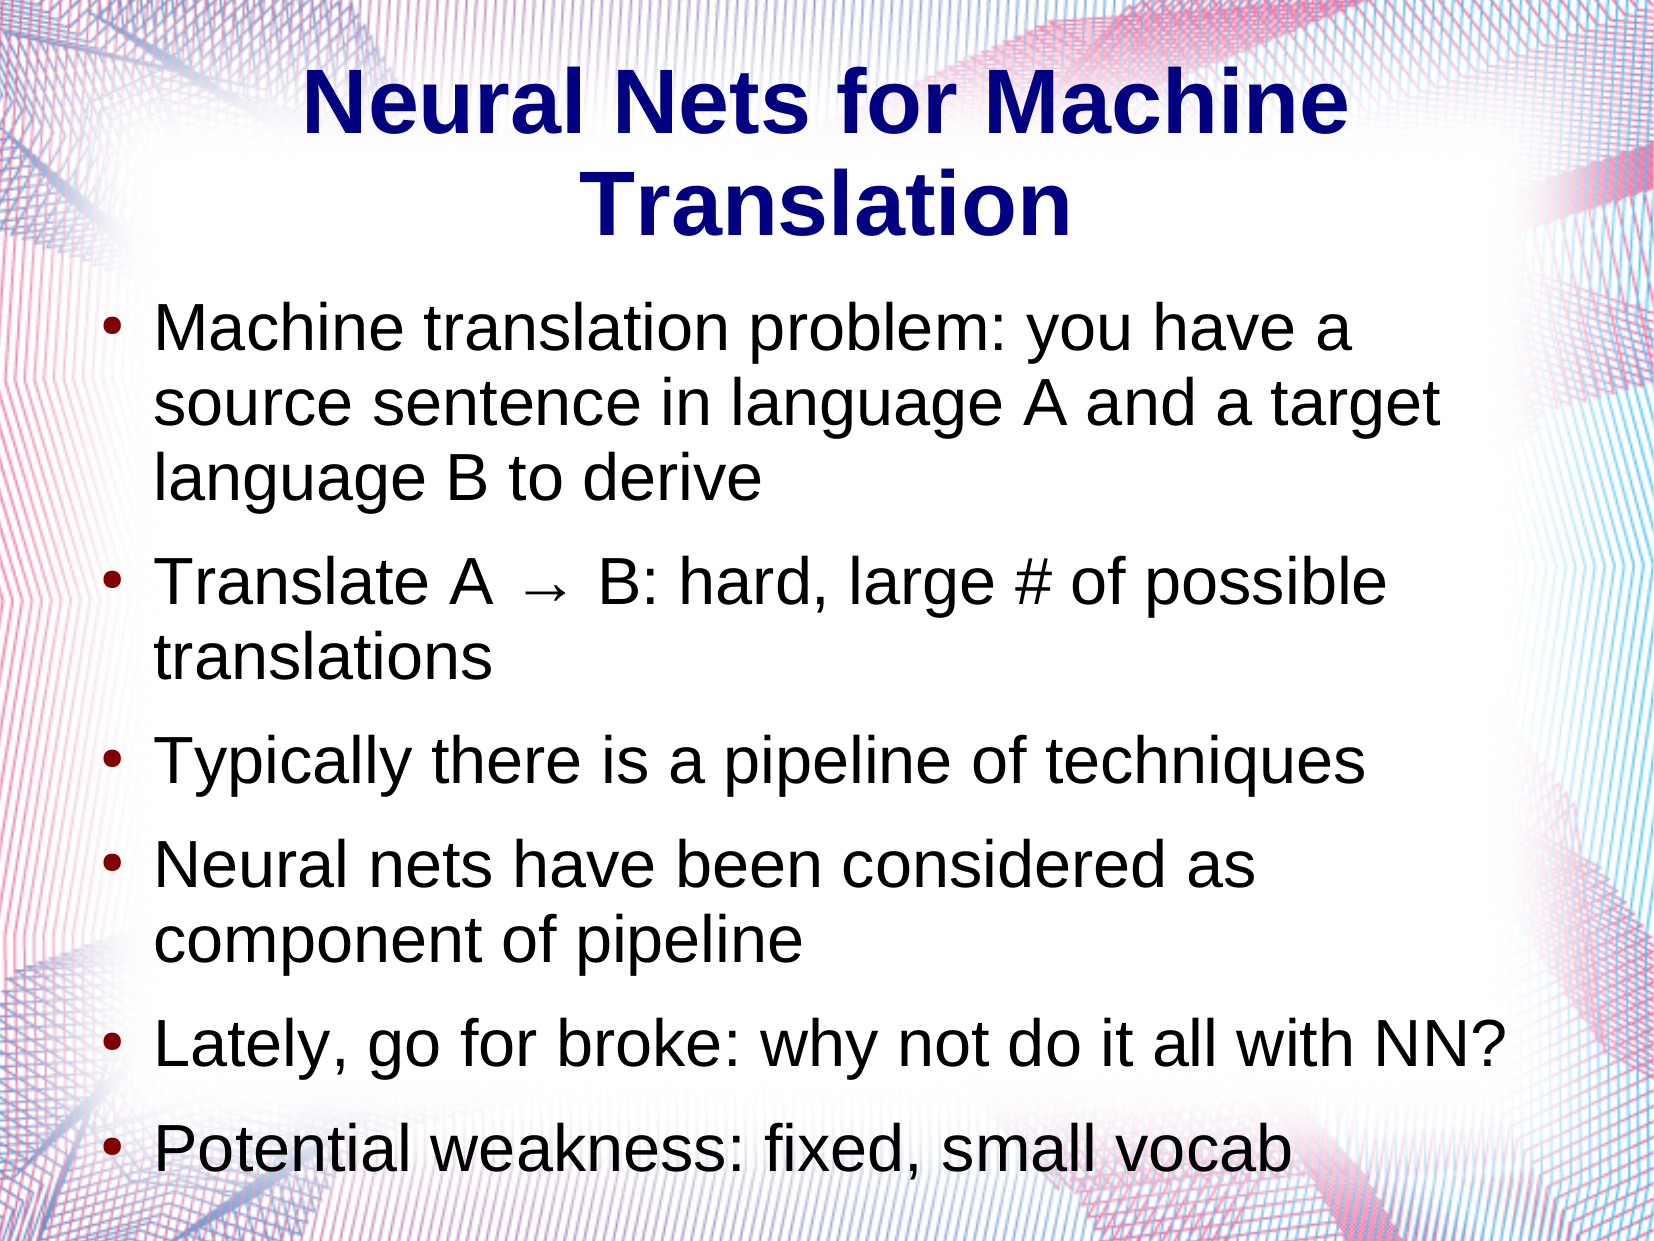

# Neural Nets for Machine Translation
Machine translation problem: you have a source sentence in language A and a target language B to derive
Translate A → B: hard, large # of possible translations
Typically there is a pipeline of techniques
Neural nets have been considered as component of pipeline
Lately, go for broke: why not do it all with NN?
Potential weakness: fixed, small vocab